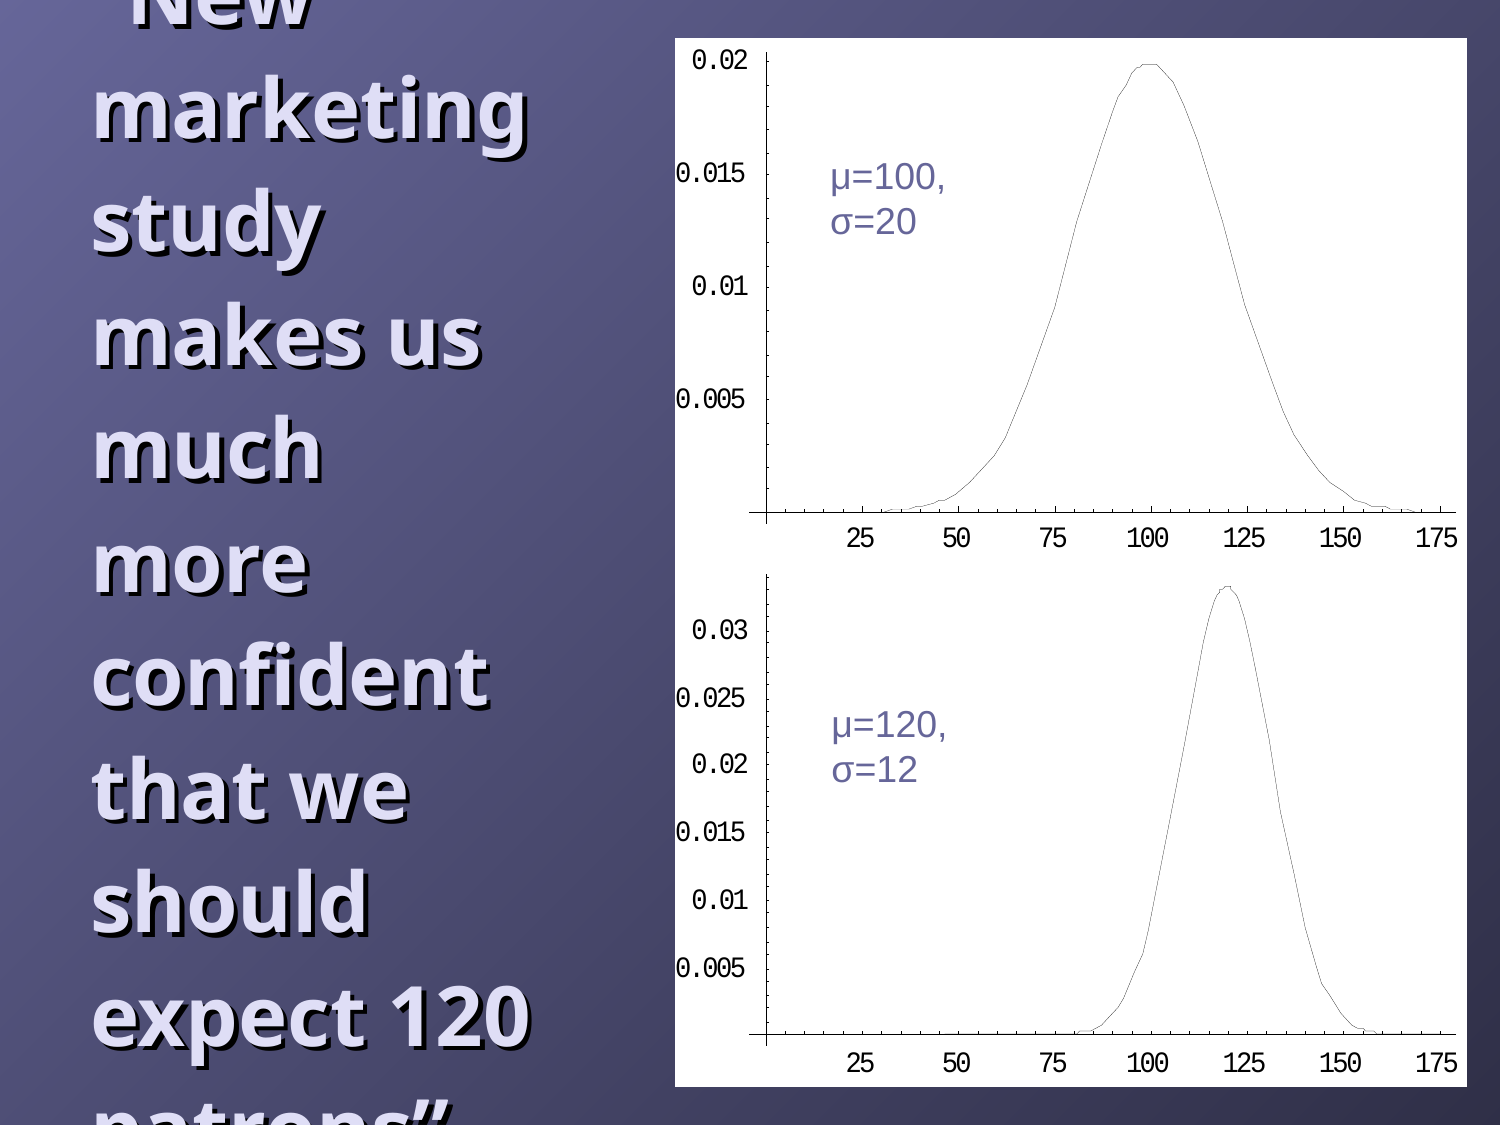

# “New marketing study makes us much more confident that we should expect 120 patrons”
μ=100,
σ=20
μ=120,
σ=12